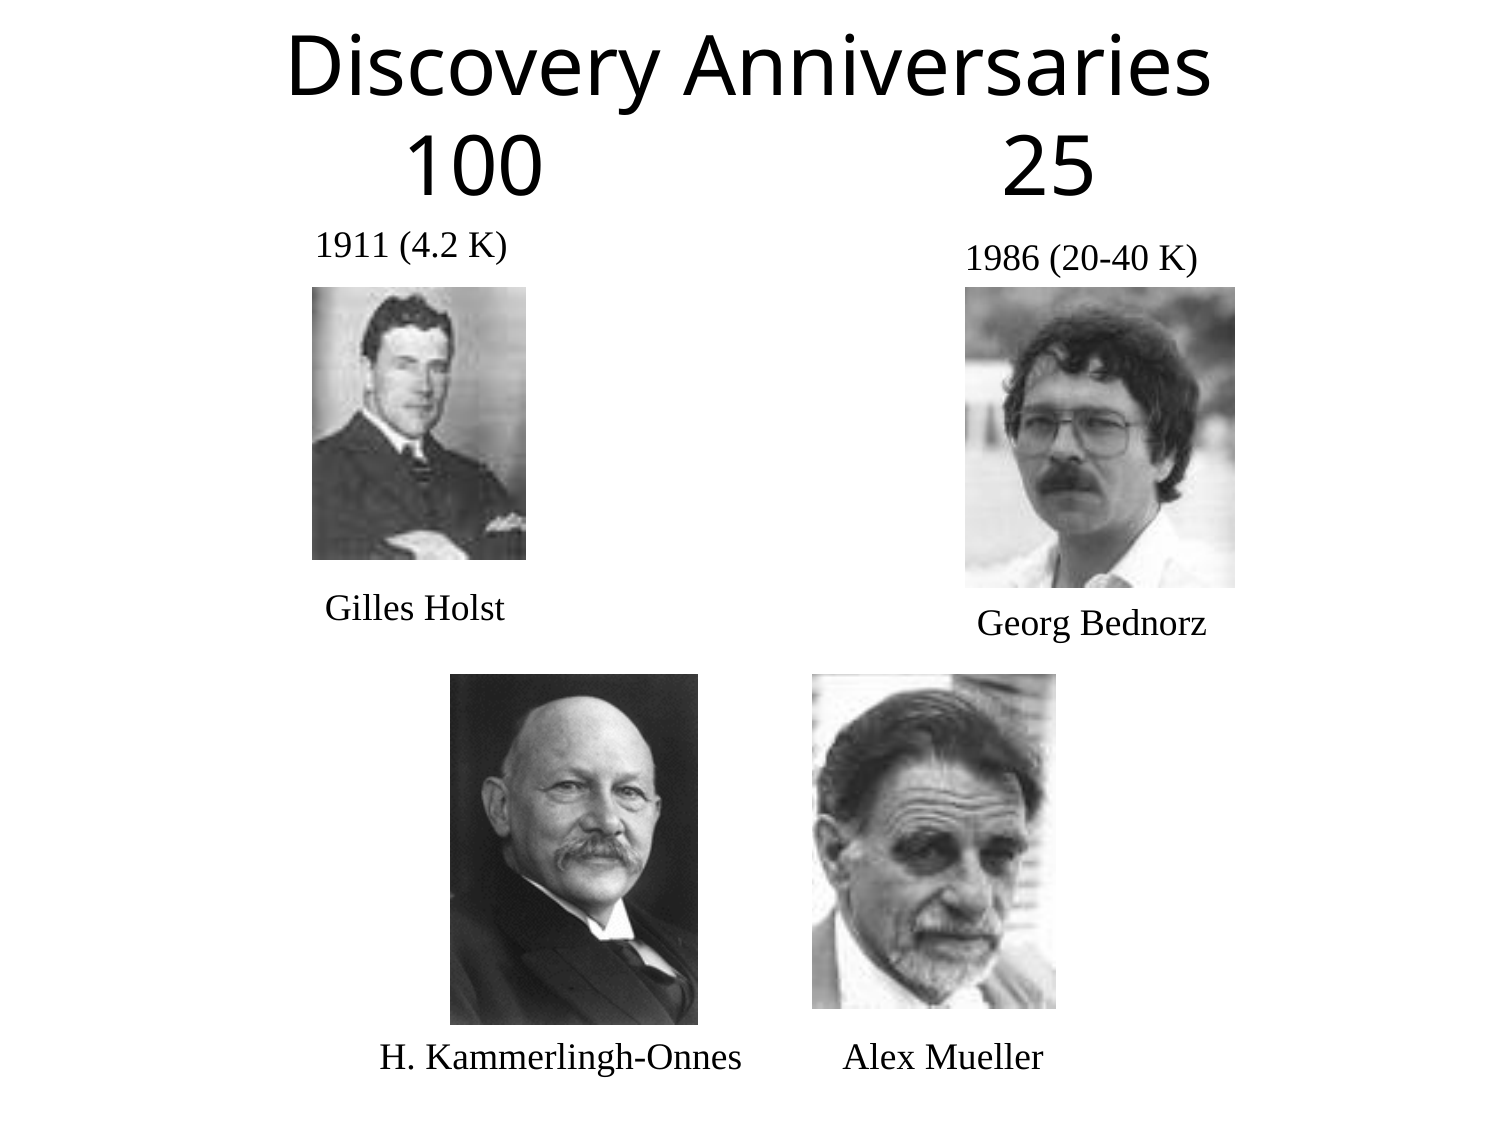

# Discovery Anniversaries 100 25
1911 (4.2 K)
1986 (20-40 K)
Gilles Holst
Georg Bednorz
H. Kammerlingh-Onnes
Alex Mueller